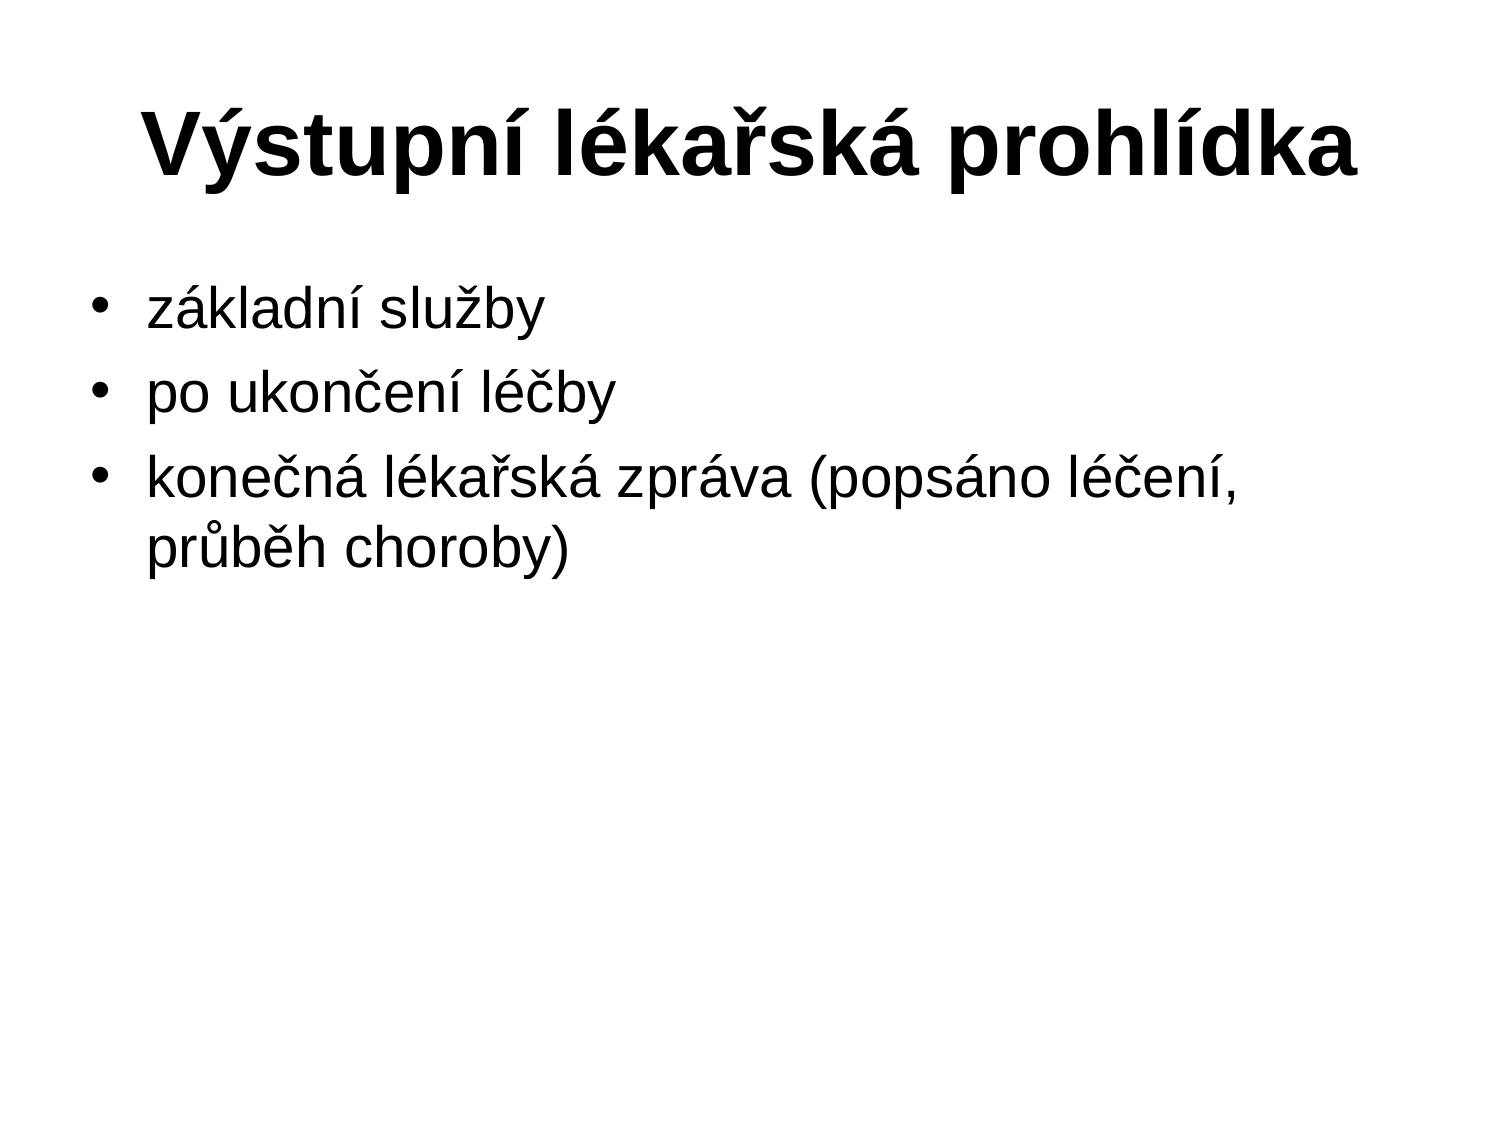

# Výstupní lékařská prohlídka
základní služby
po ukončení léčby
konečná lékařská zpráva (popsáno léčení, průběh choroby)